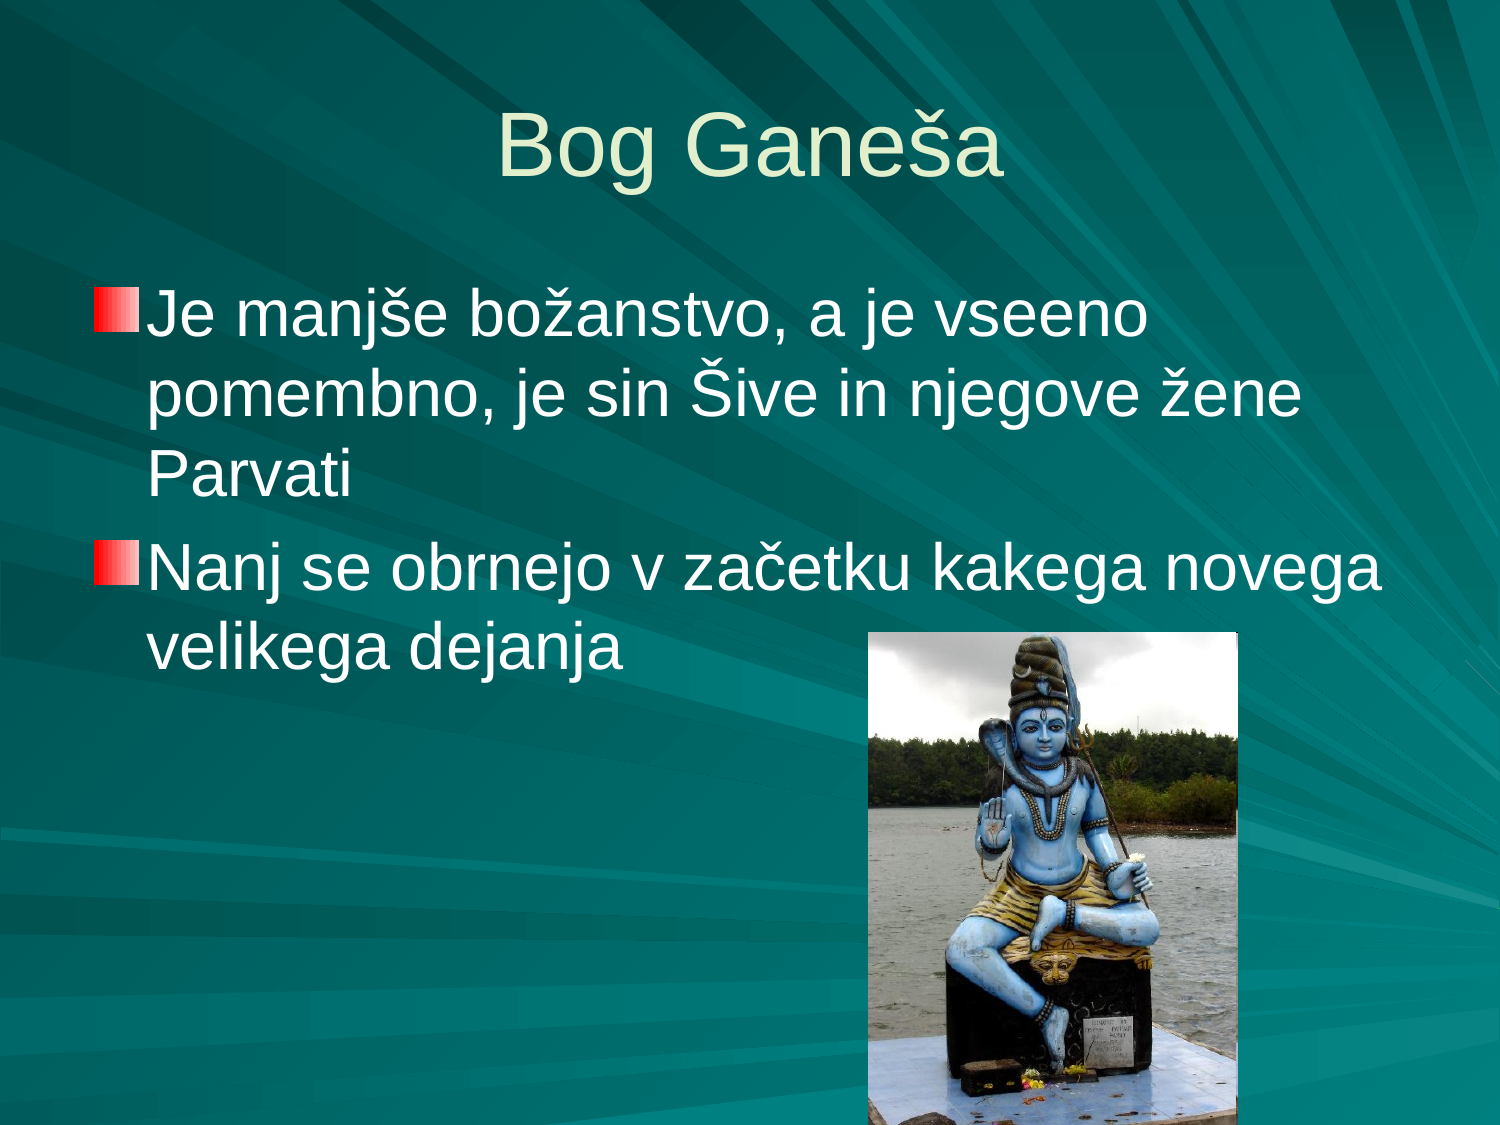

# Bog Ganeša
Je manjše božanstvo, a je vseeno pomembno, je sin Šive in njegove žene Parvati
Nanj se obrnejo v začetku kakega novega velikega dejanja